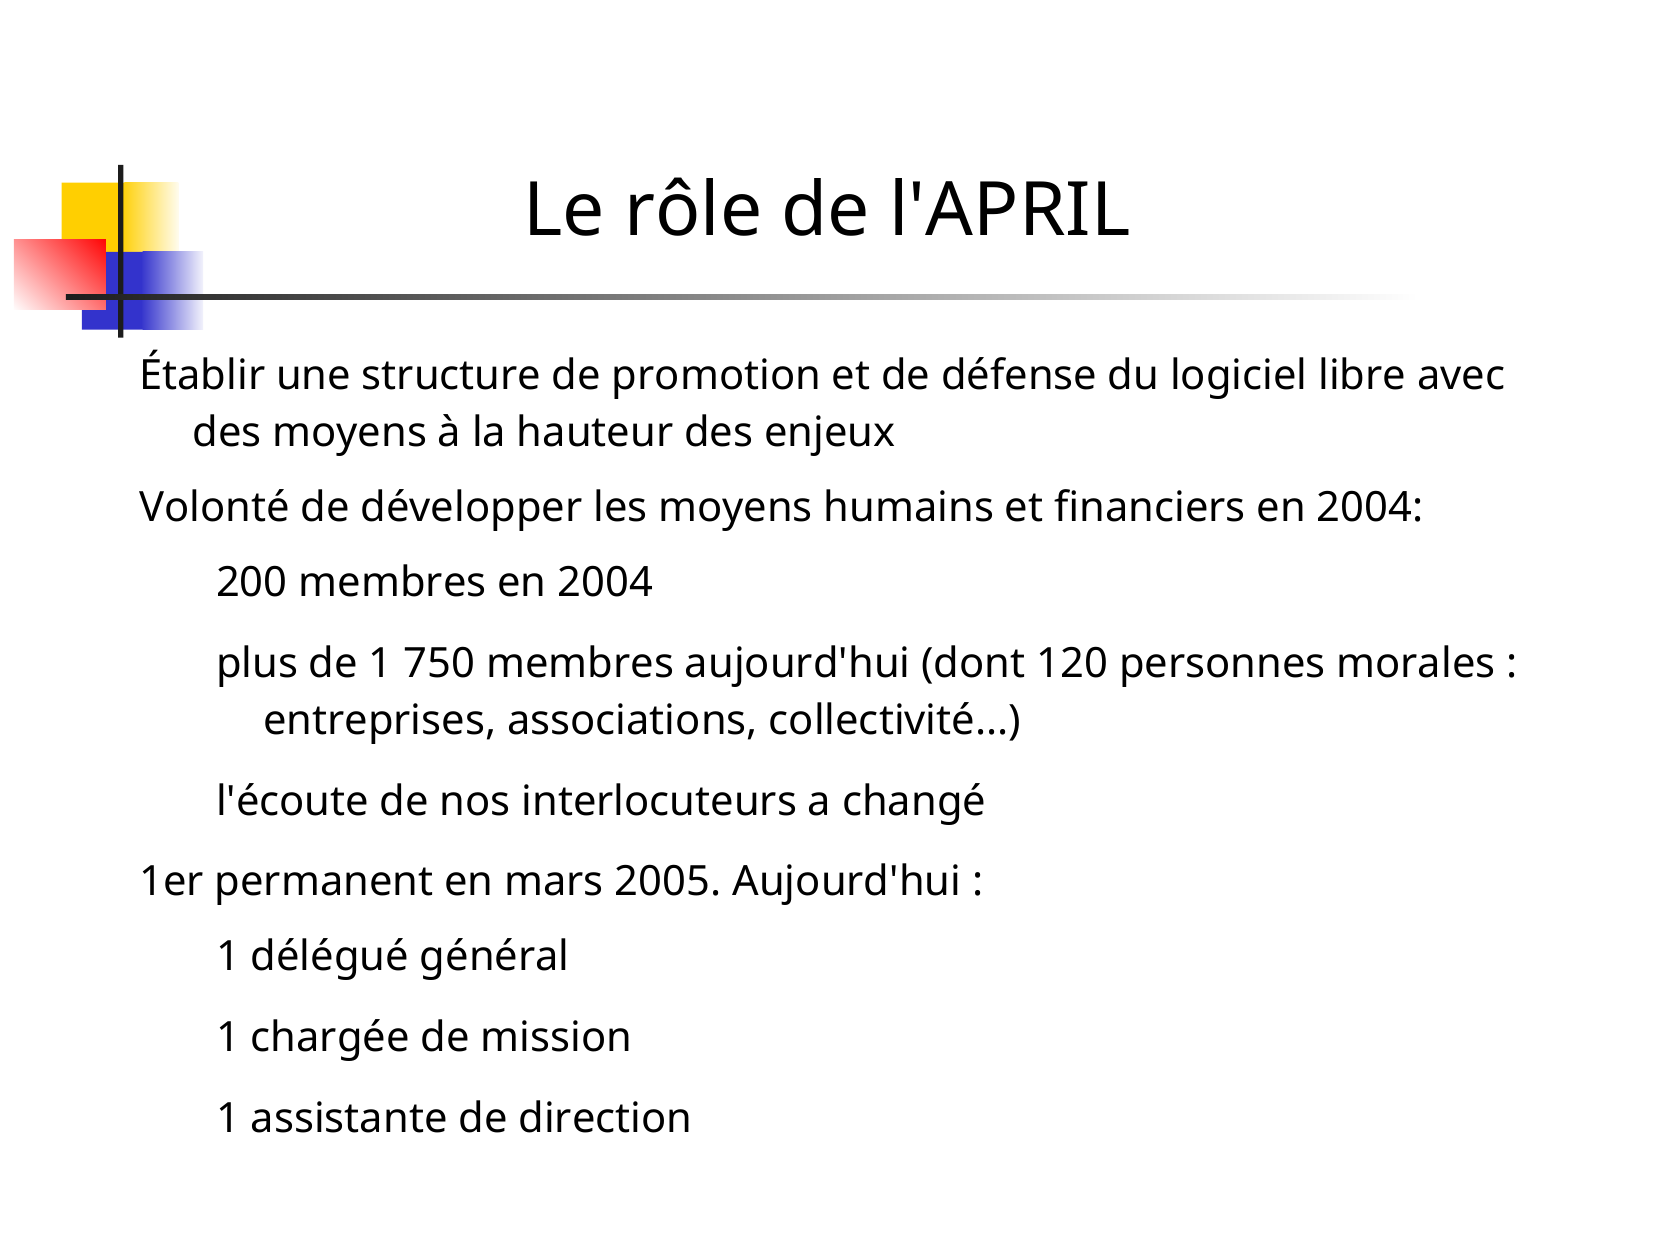

# Le rôle de l'APRIL
Établir une structure de promotion et de défense du logiciel libre avec des moyens à la hauteur des enjeux
Volonté de développer les moyens humains et financiers en 2004:
200 membres en 2004
plus de 1 750 membres aujourd'hui (dont 120 personnes morales : entreprises, associations, collectivité...)
l'écoute de nos interlocuteurs a changé
1er permanent en mars 2005. Aujourd'hui :
1 délégué général
1 chargée de mission
1 assistante de direction